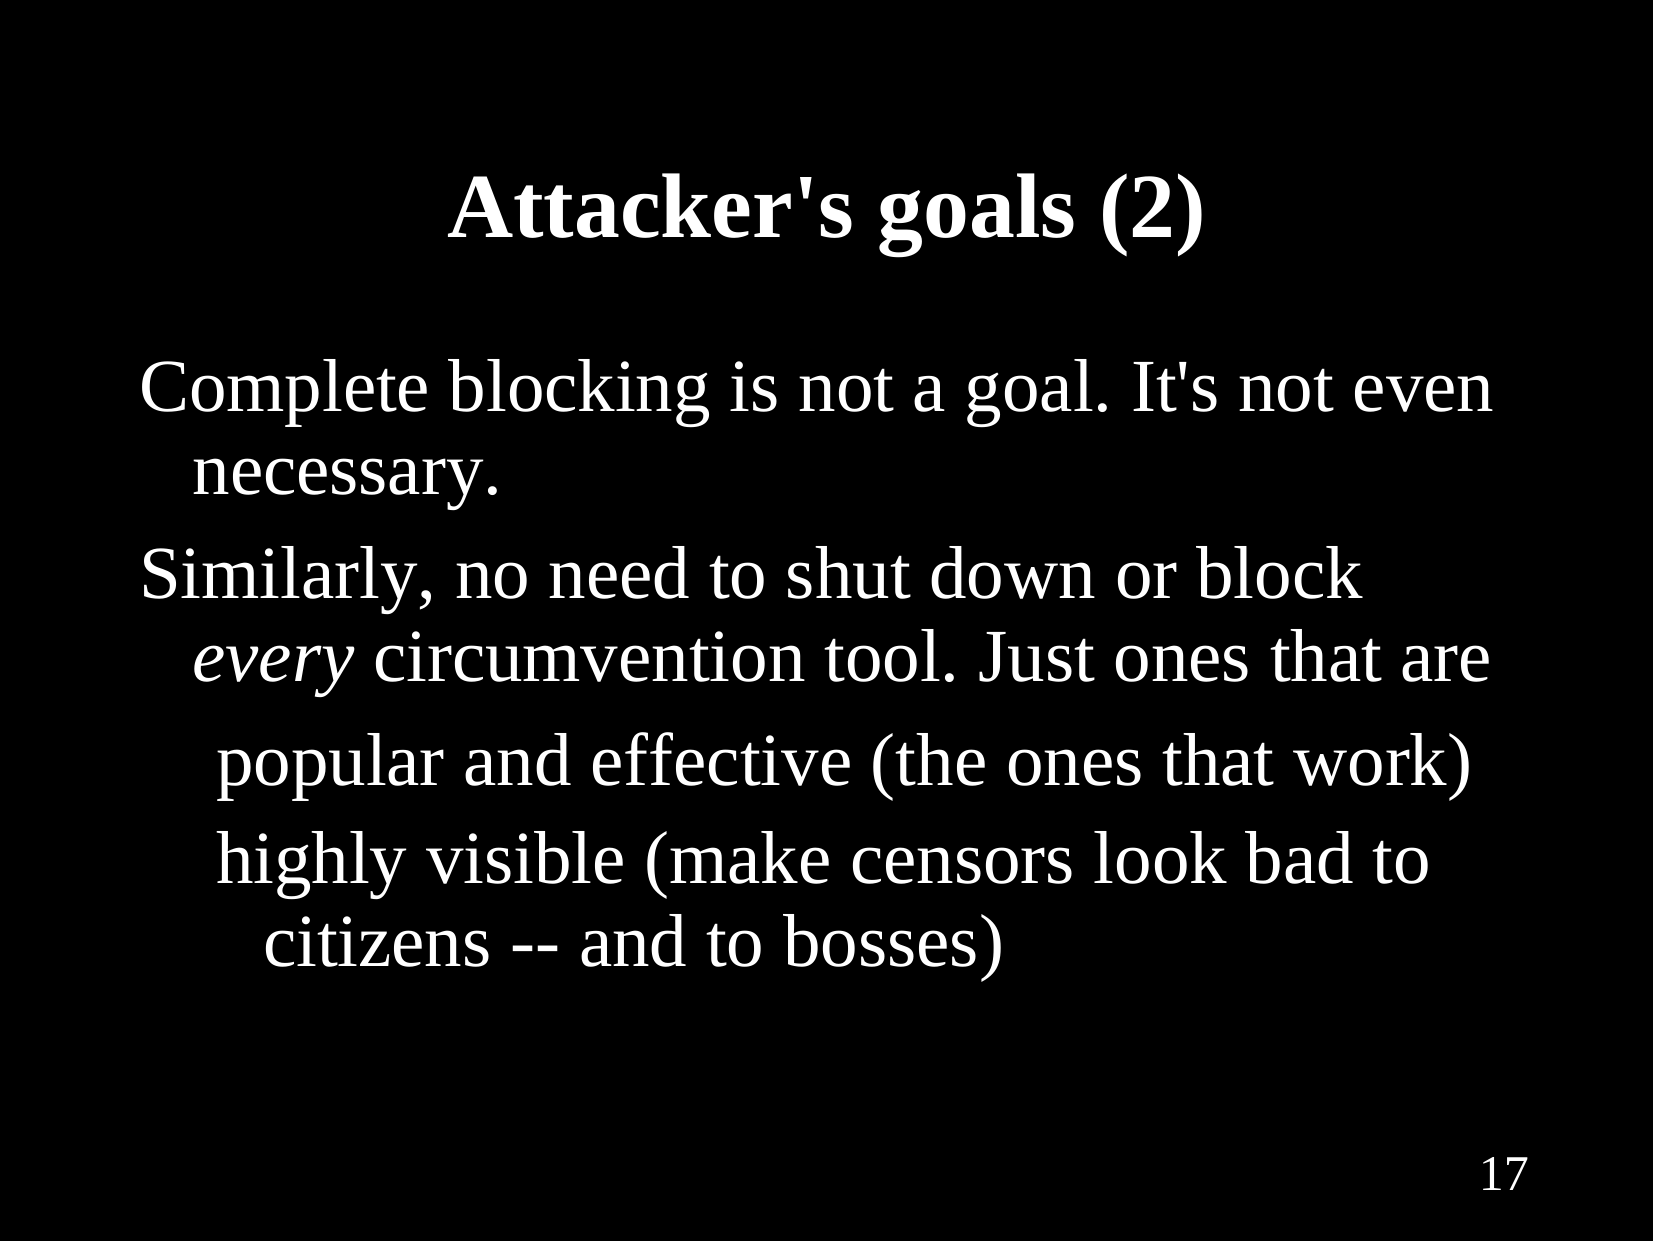

# Attacker's goals (2)
Complete blocking is not a goal. It's not even necessary.
Similarly, no need to shut down or block every circumvention tool. Just ones that are
popular and effective (the ones that work)
highly visible (make censors look bad to citizens -- and to bosses)